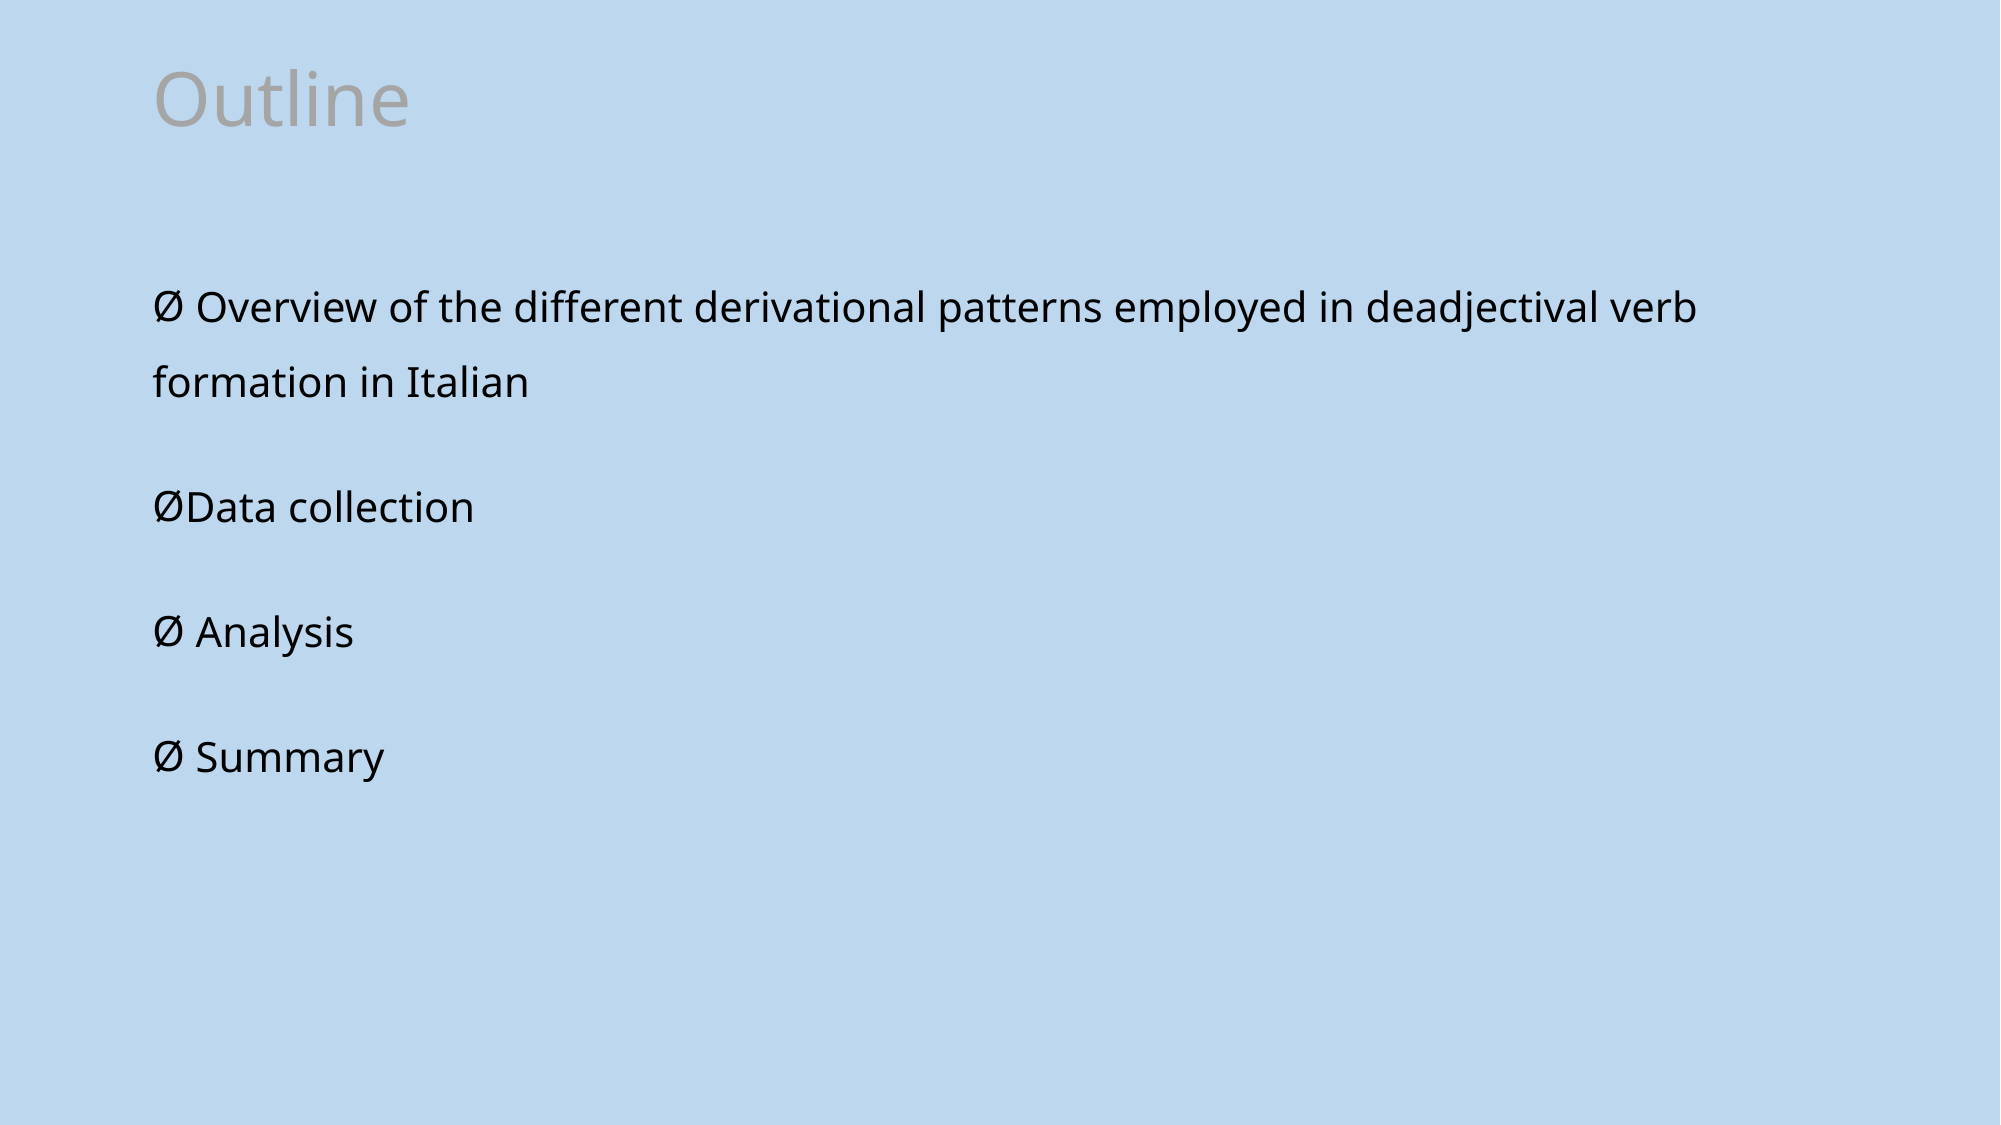

Outline
 Overview of the different derivational patterns employed in deadjectival verb formation in Italian
Data collection
 Analysis
 Summary